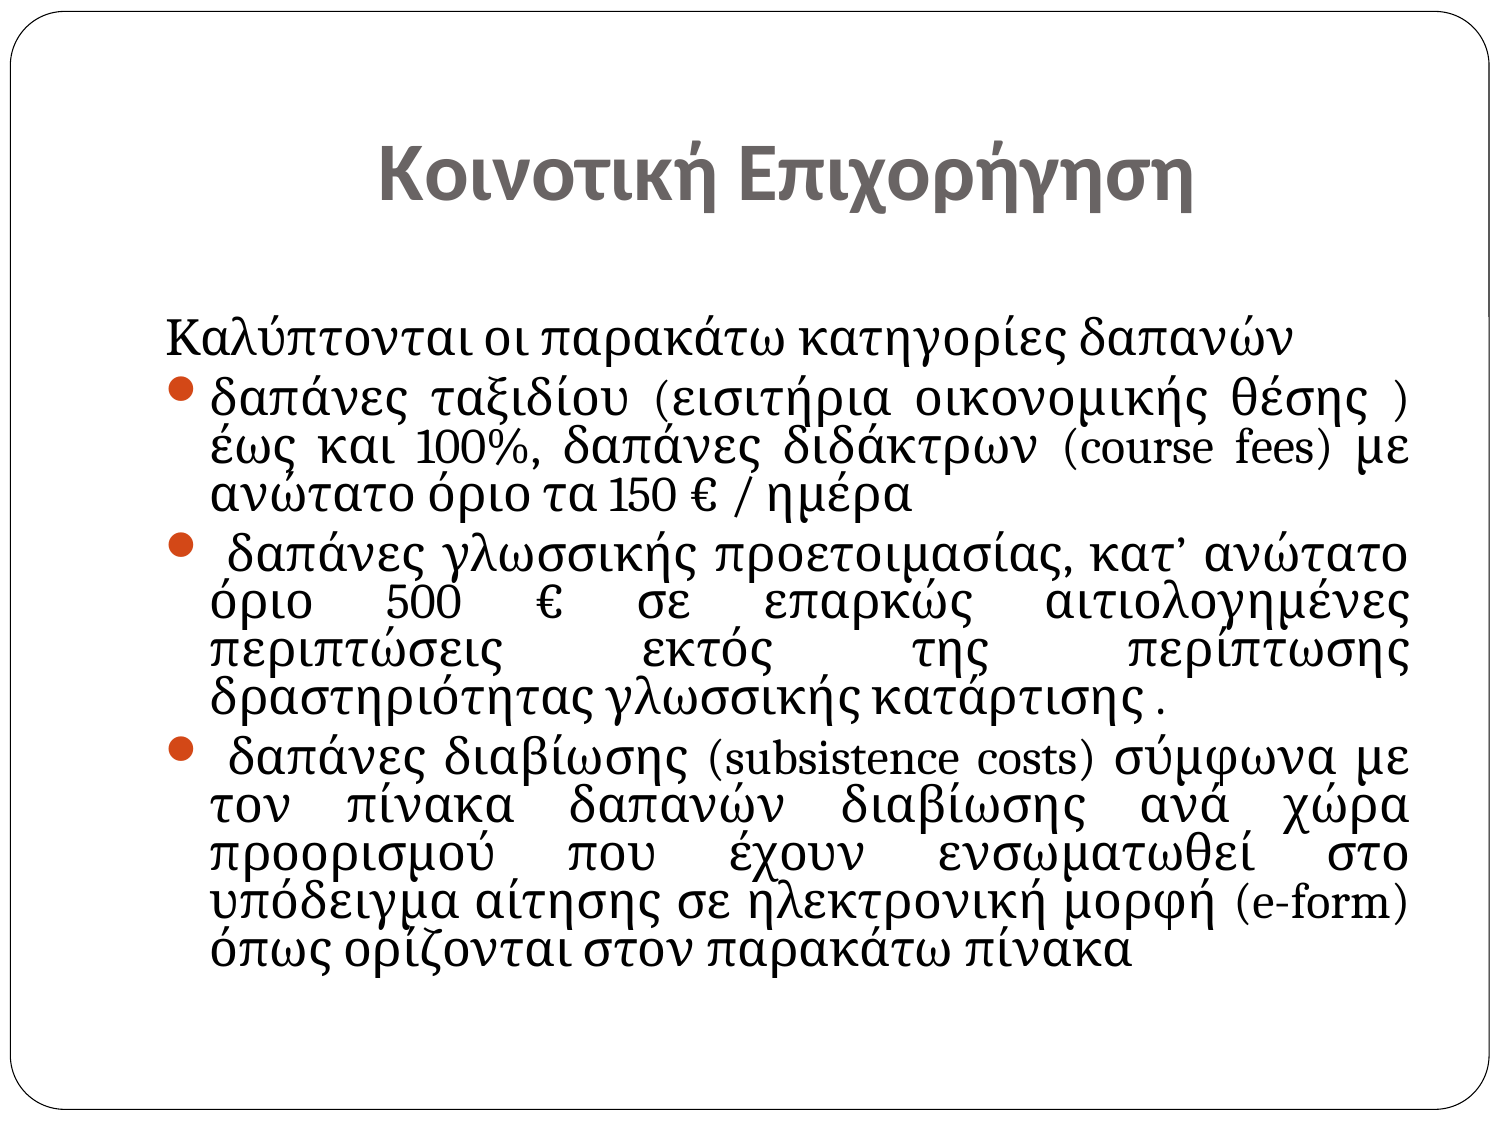

# Κοινοτική Επιχορήγηση
Καλύπτονται οι παρακάτω κατηγορίες δαπανών
δαπάνες ταξιδίου (εισιτήρια οικονομικής θέσης ) έως και 100%, δαπάνες διδάκτρων (course fees) με ανώτατο όριο τα 150 € / ημέρα
 δαπάνες γλωσσικής προετοιμασίας, κατ’ ανώτατο όριο 500 € σε επαρκώς αιτιολογημένες περιπτώσεις εκτός της περίπτωσης δραστηριότητας γλωσσικής κατάρτισης .
 δαπάνες διαβίωσης (subsistence costs) σύμφωνα με τον πίνακα δαπανών διαβίωσης ανά χώρα προορισμού που έχουν ενσωματωθεί στο υπόδειγμα αίτησης σε ηλεκτρονική μορφή (e-form) όπως ορίζονται στον παρακάτω πίνακα